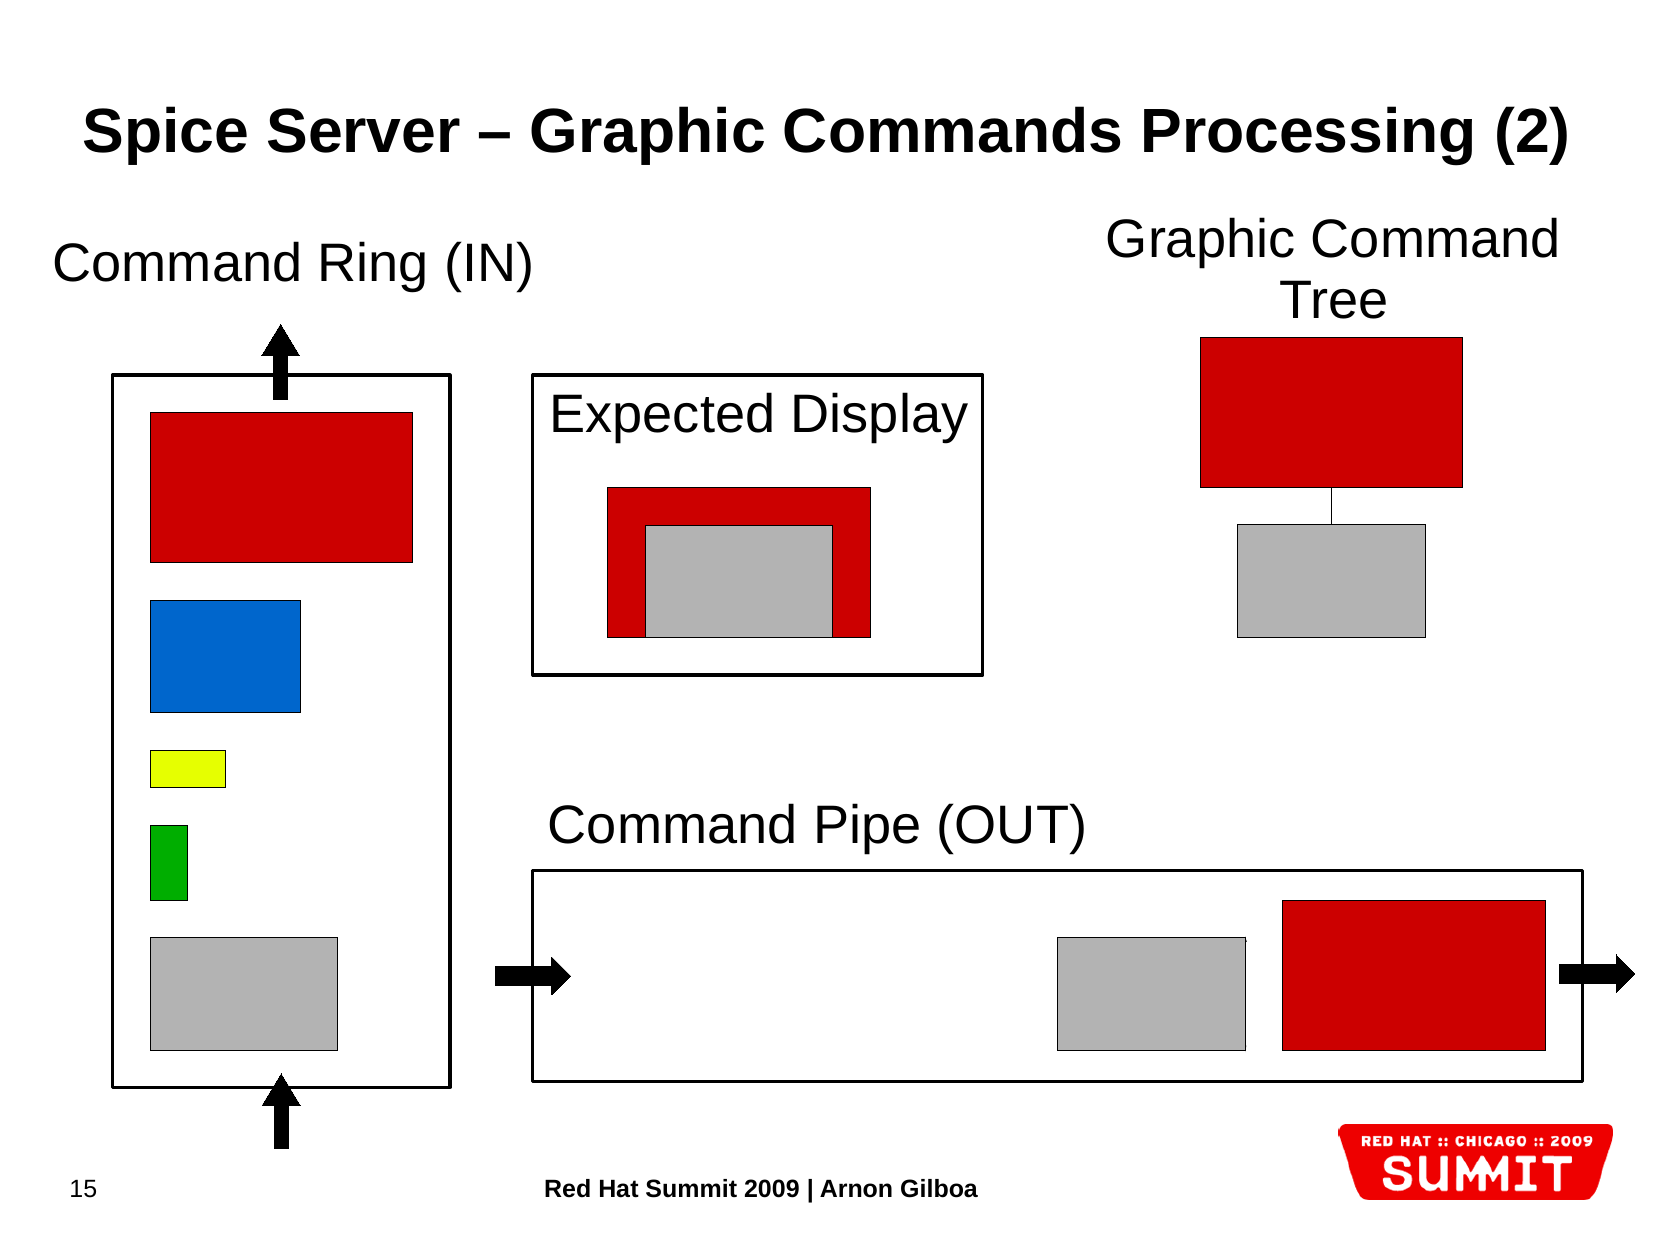

# Spice Server – Graphic Commands Processing (2)
Graphic Command
Tree
Command Ring (IN)
Expected Display
Command Pipe (OUT)